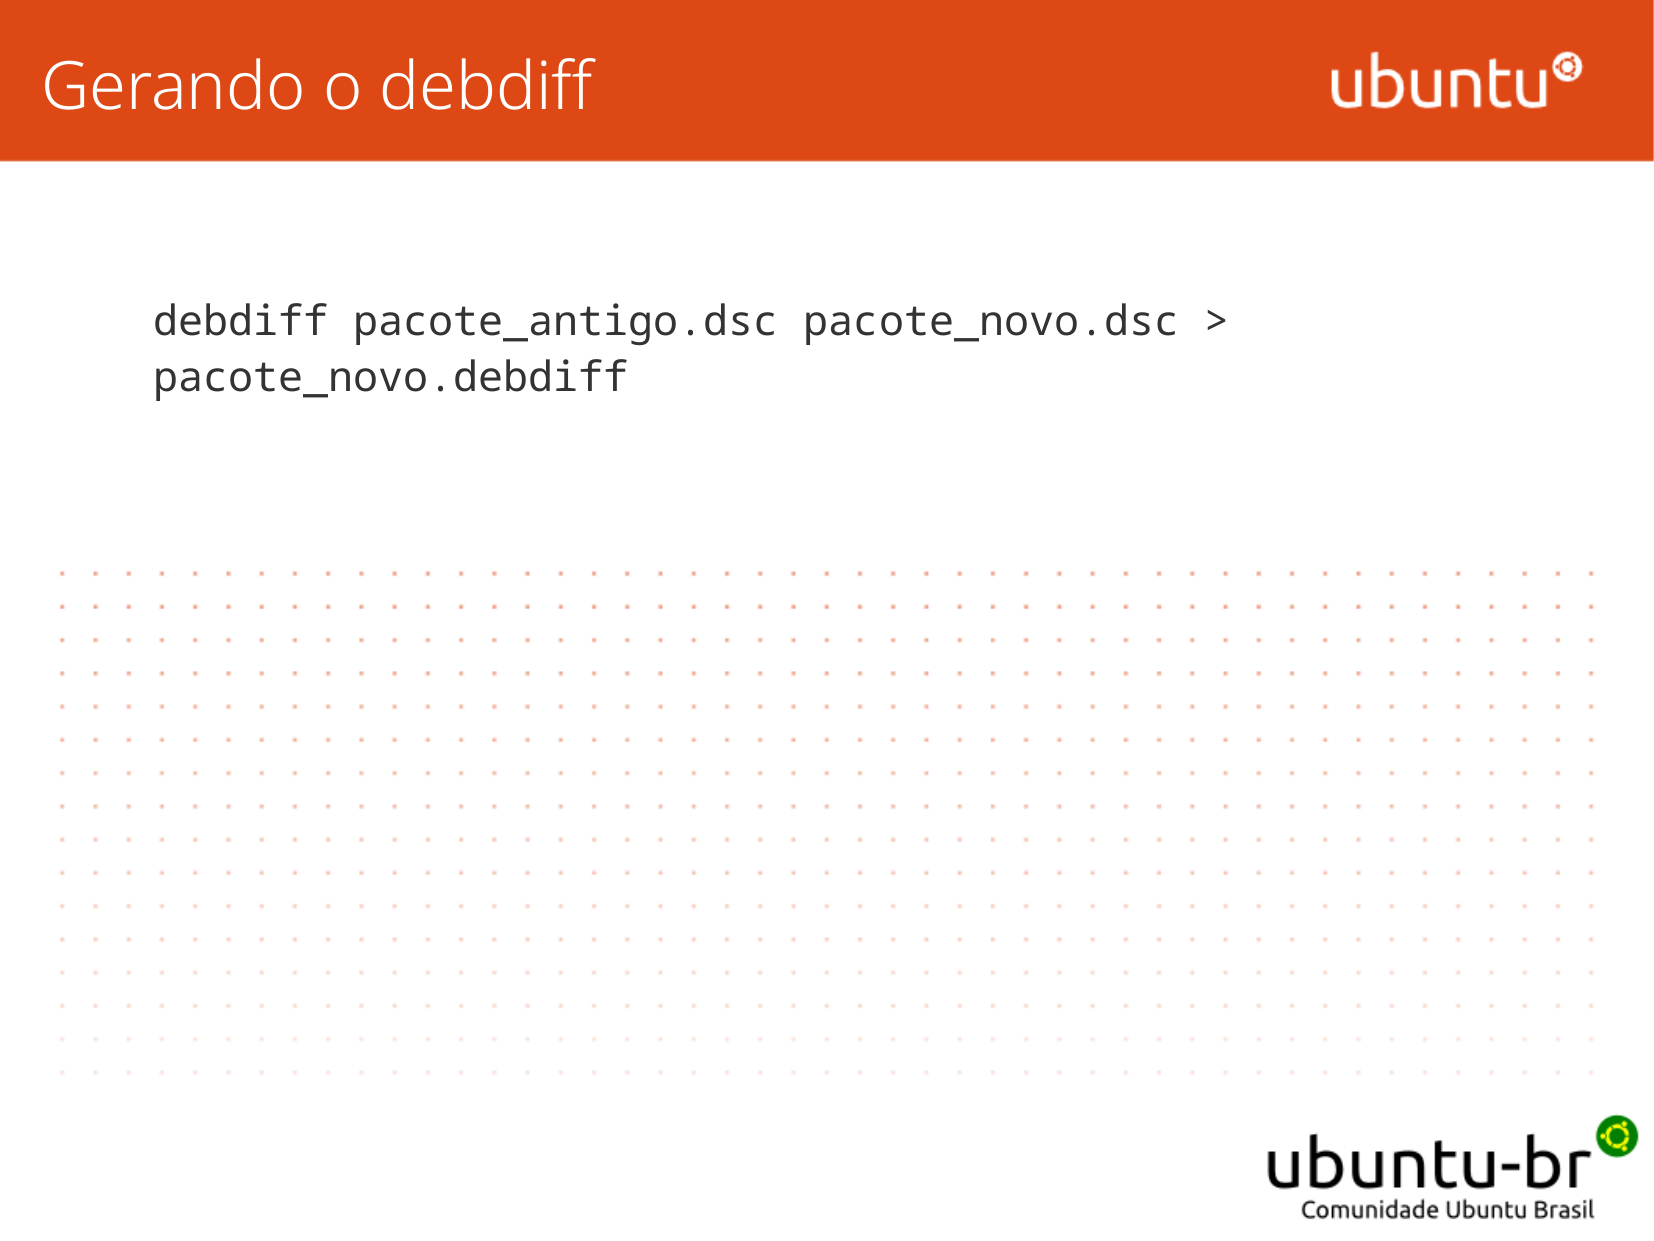

# Gerando o debdiff
debdiff pacote_antigo.dsc pacote_novo.dsc > pacote_novo.debdiff